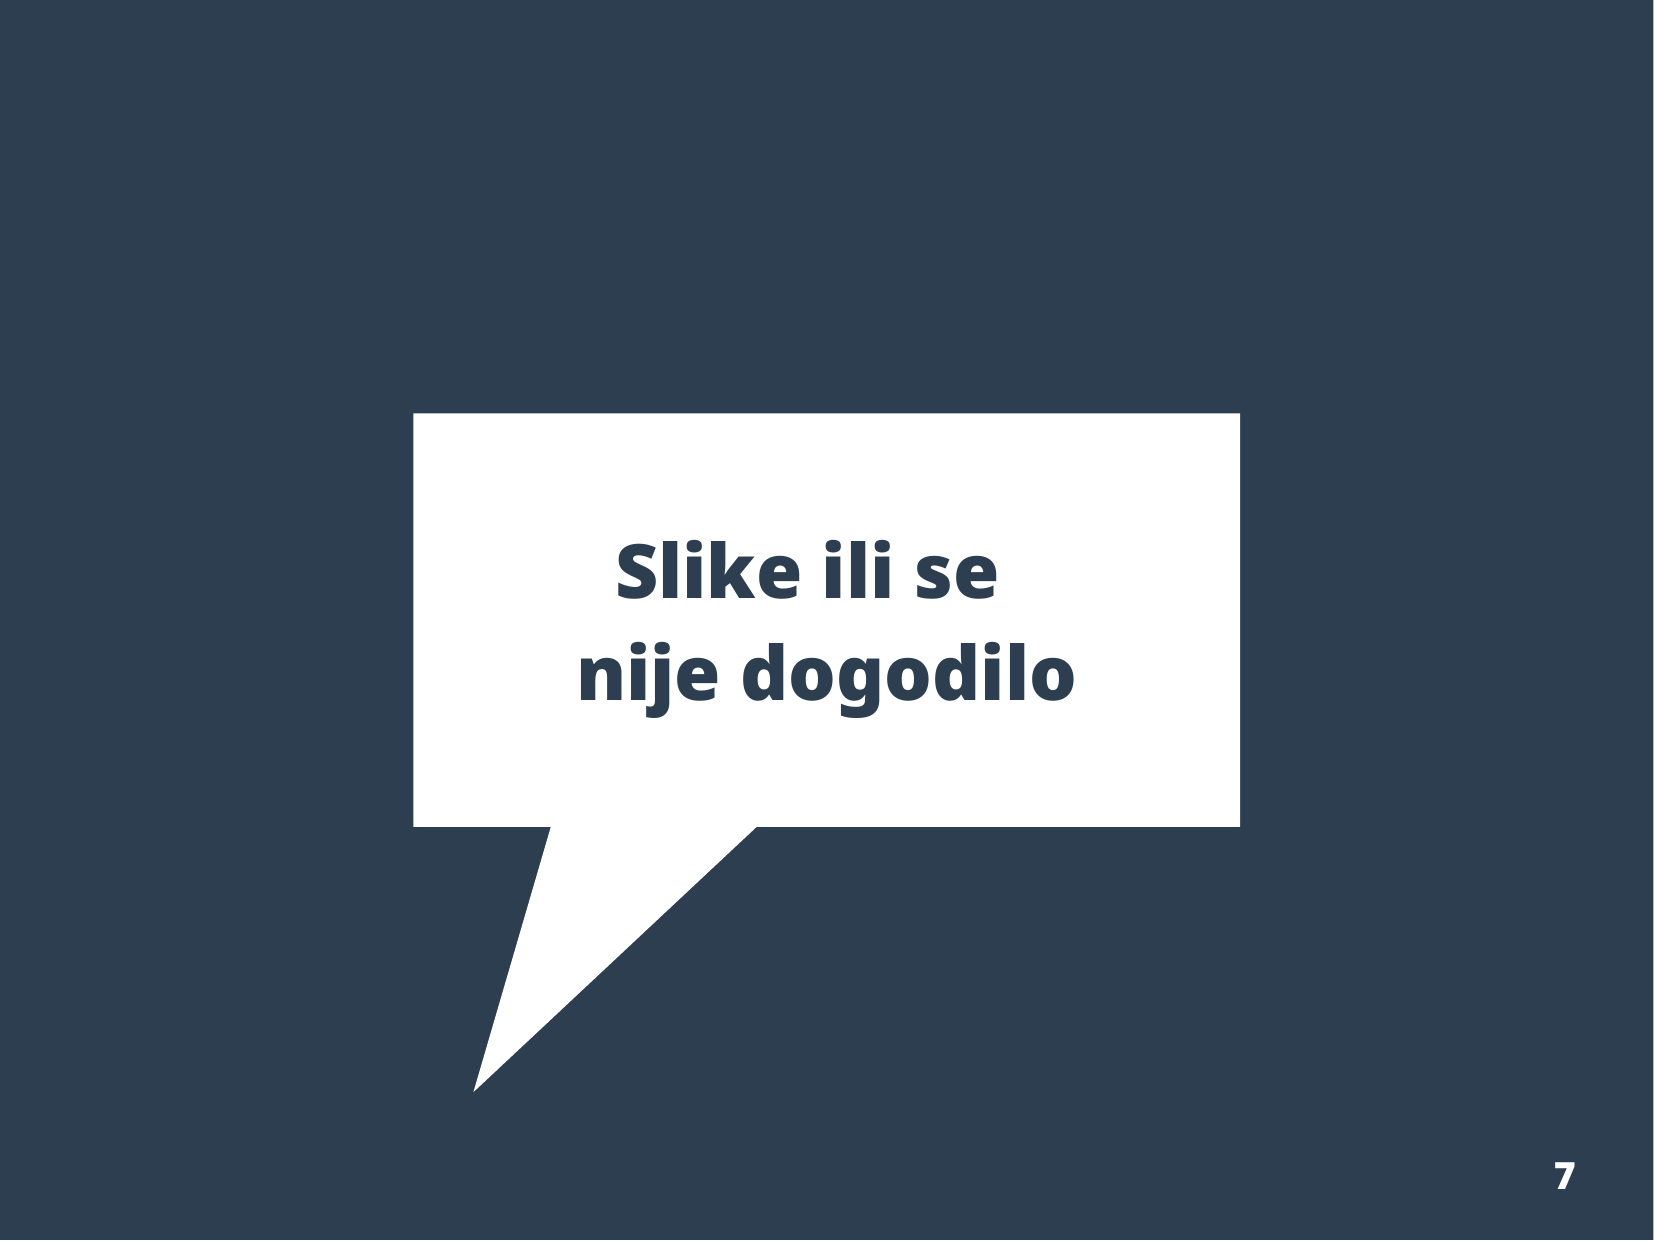

# Slike ili se nije dogodilo
7